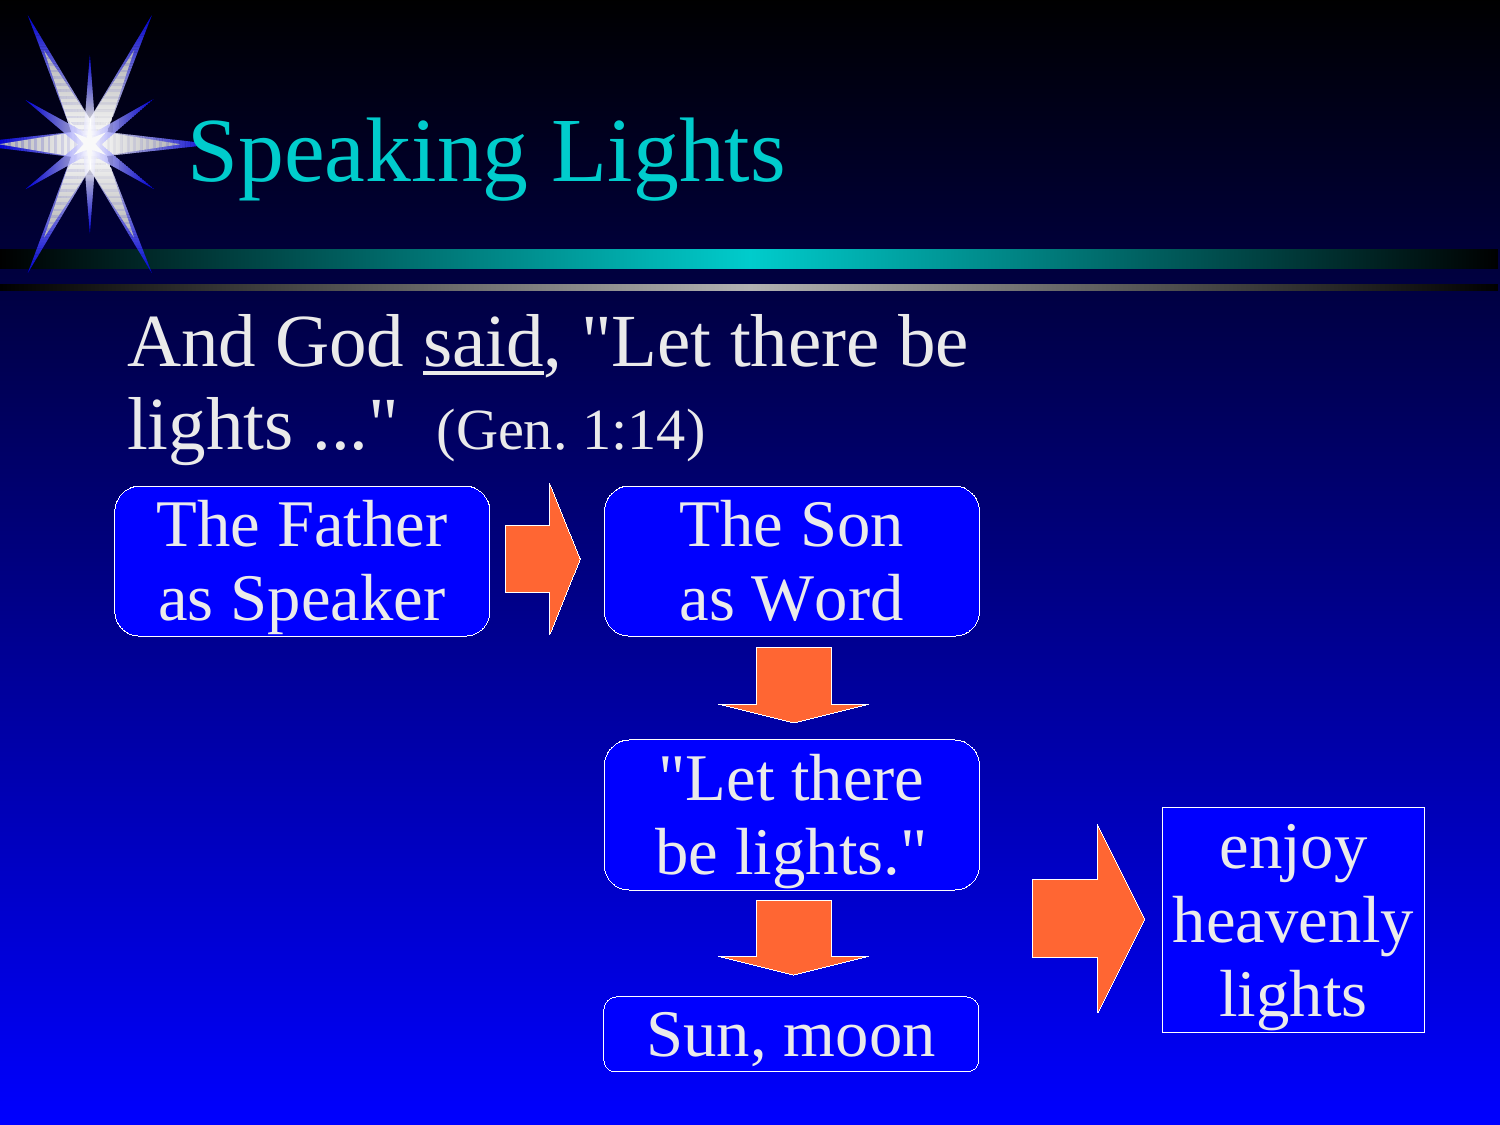

# Speaking Lights
And God said, "Let there be lights ..." (Gen. 1:14)
The Father
as Speaker
The Son
as Word
"Let there
be lights."
enjoy
heavenly
lights
Sun, moon